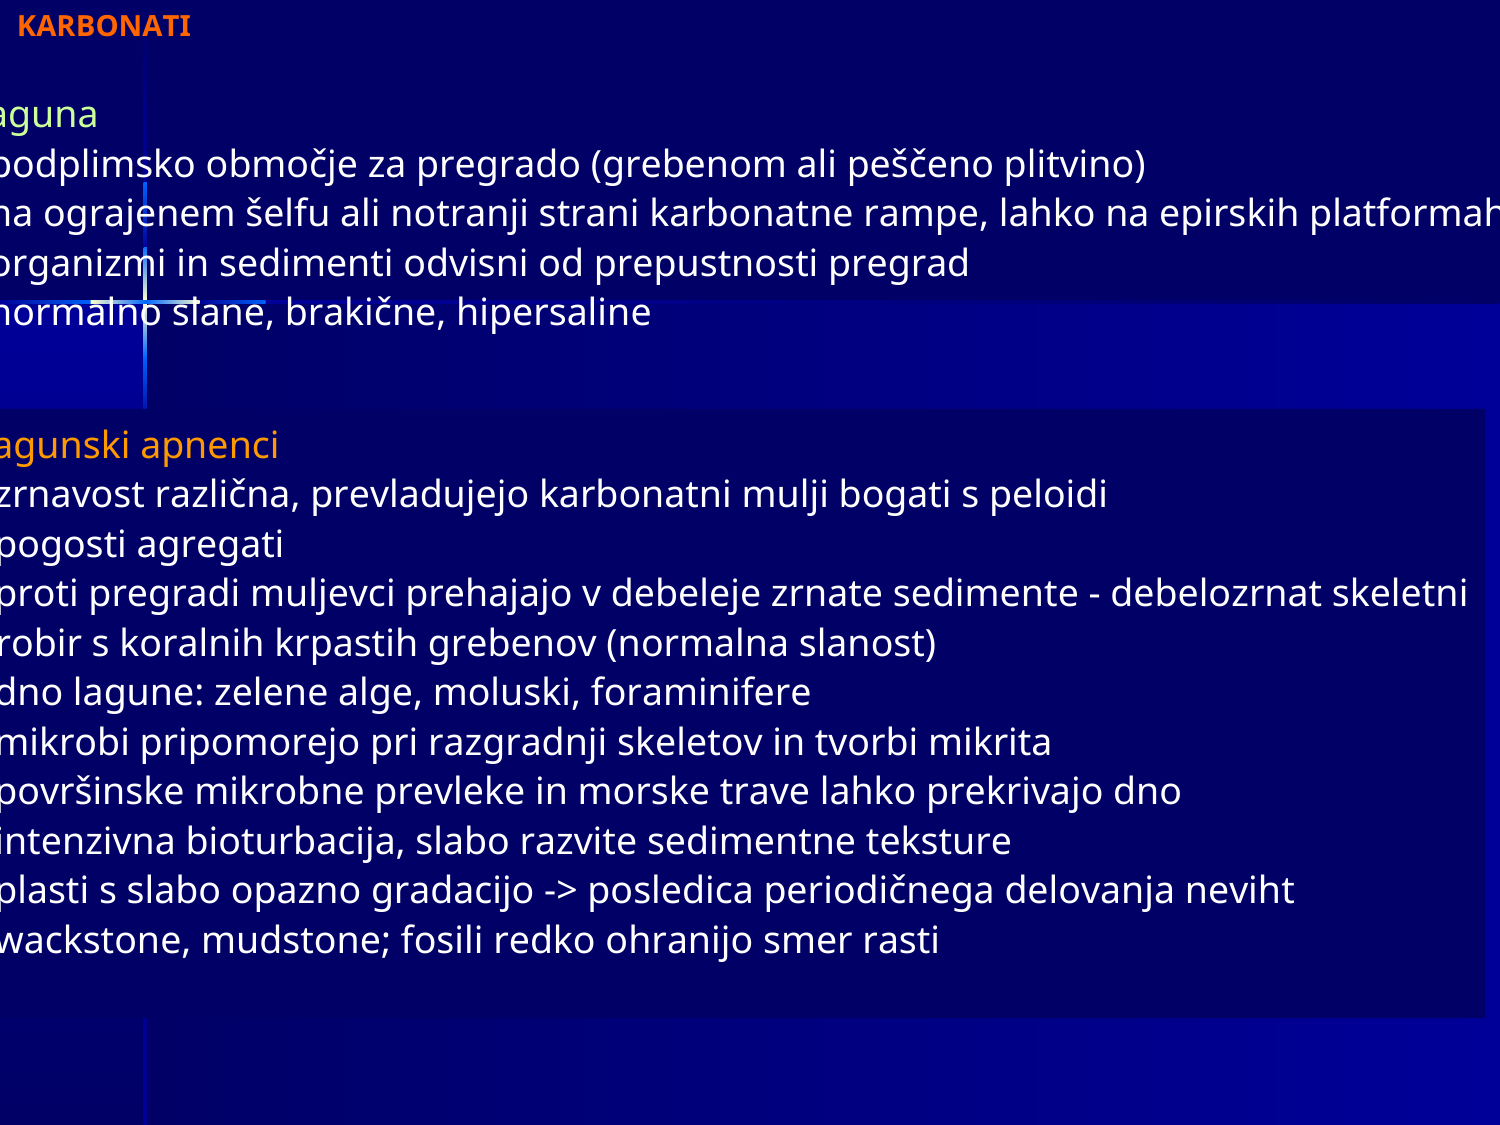

KARBONATI
Laguna
- podplimsko območje za pregrado (grebenom ali peščeno plitvino)
- na ograjenem šelfu ali notranji strani karbonatne rampe, lahko na epirskih platformah
- organizmi in sedimenti odvisni od prepustnosti pregrad
- normalno slane, brakične, hipersaline
Lagunski apnenci
- zrnavost različna, prevladujejo karbonatni mulji bogati s peloidi
- pogosti agregati
- proti pregradi muljevci prehajajo v debeleje zrnate sedimente - debelozrnat skeletni
drobir s koralnih krpastih grebenov (normalna slanost)
- dno lagune: zelene alge, moluski, foraminifere
- mikrobi pripomorejo pri razgradnji skeletov in tvorbi mikrita
- površinske mikrobne prevleke in morske trave lahko prekrivajo dno
- intenzivna bioturbacija, slabo razvite sedimentne teksture
- plasti s slabo opazno gradacijo -> posledica periodičnega delovanja neviht
- wackstone, mudstone; fosili redko ohranijo smer rasti